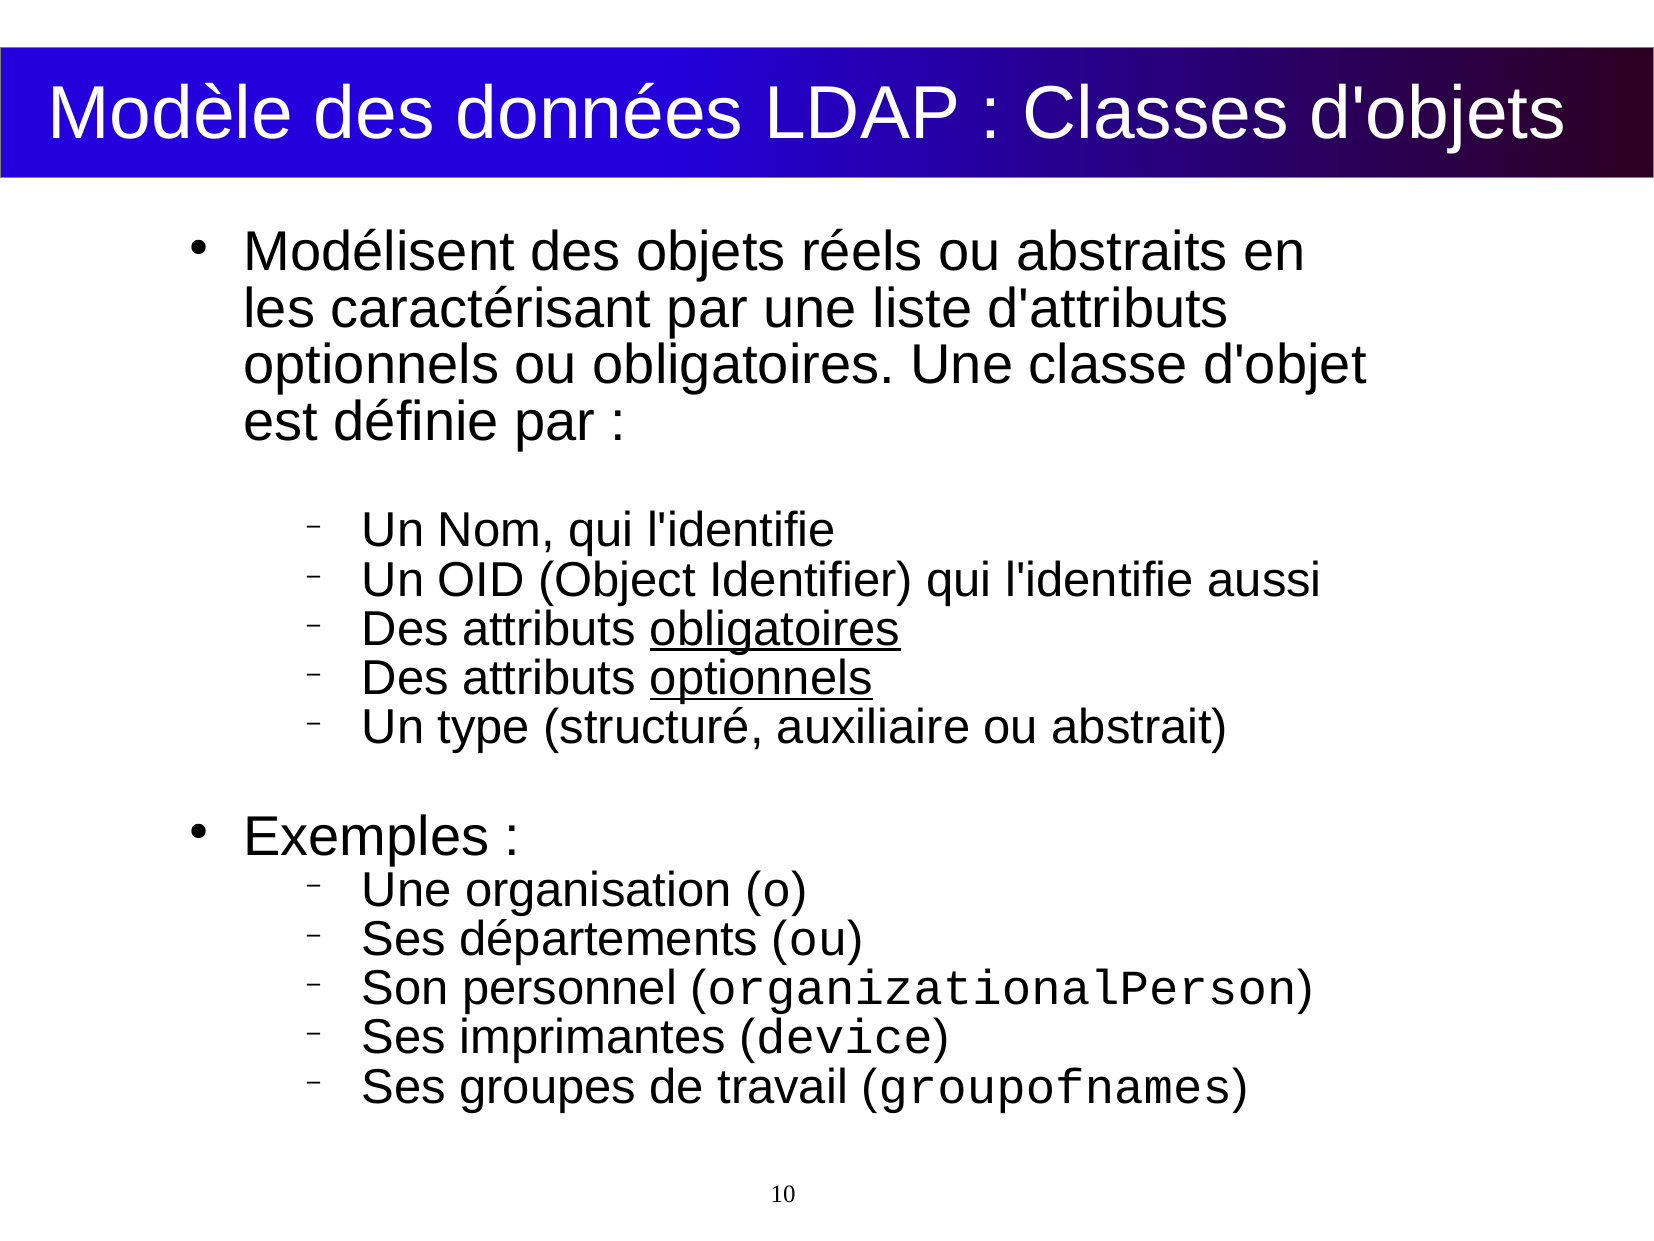

# Modèle des données LDAP : Classes d'objets
Modélisent des objets réels ou abstraits en
les caractérisant par une liste d'attributs
optionnels ou obligatoires. Une classe d'objet
est définie par :
Un Nom, qui l'identifie
Un OID (Object Identifier) qui l'identifie aussi
Des attributs obligatoires
Des attributs optionnels
Un type (structuré, auxiliaire ou abstrait)
Exemples :
Une organisation (o)
Ses départements (ou)
Son personnel (organizationalPerson)
Ses imprimantes (device)
Ses groupes de travail (groupofnames)